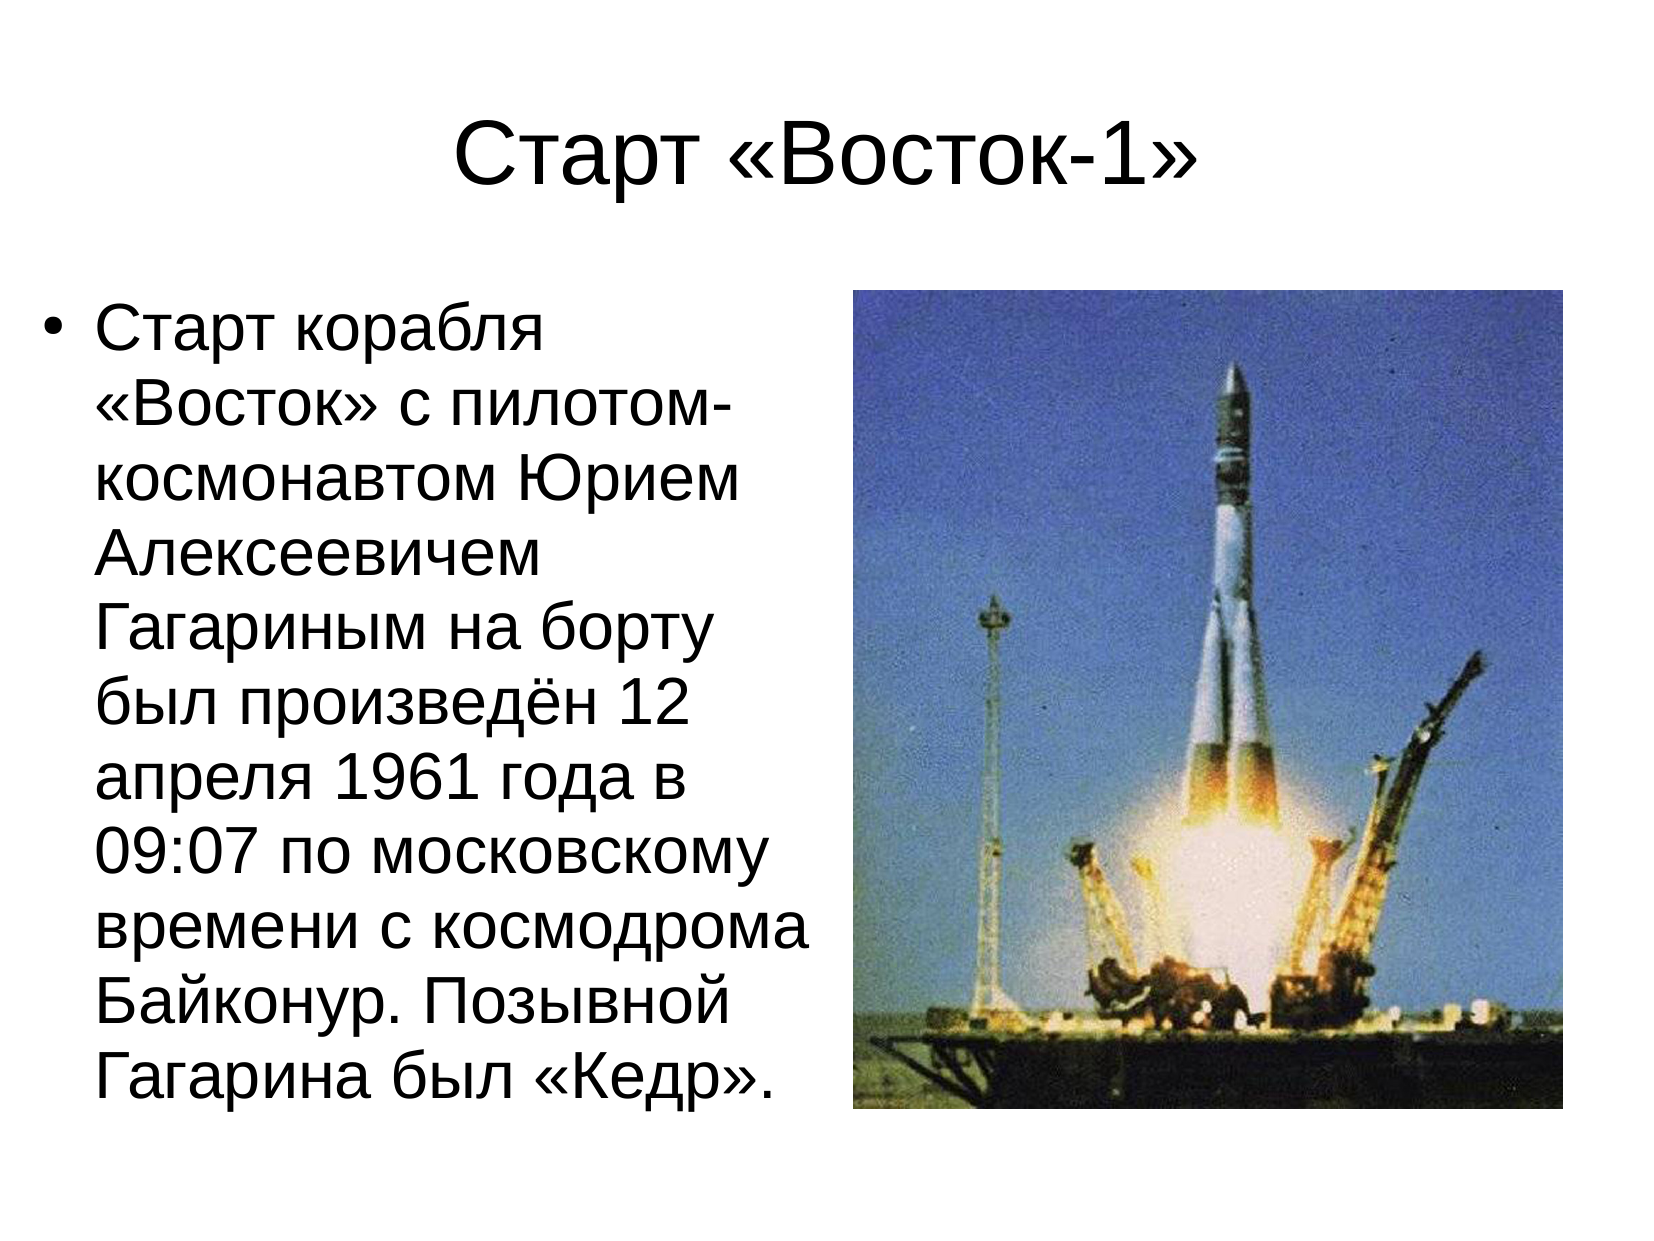

# Старт «Восток-1»
Старт корабля «Восток» с пилотом-космонавтом Юрием Алексеевичем Гагариным на борту был произведён 12 апреля 1961 года в 09:07 по московскому времени с космодрома Байконур. Позывной Гагарина был «Кедр».